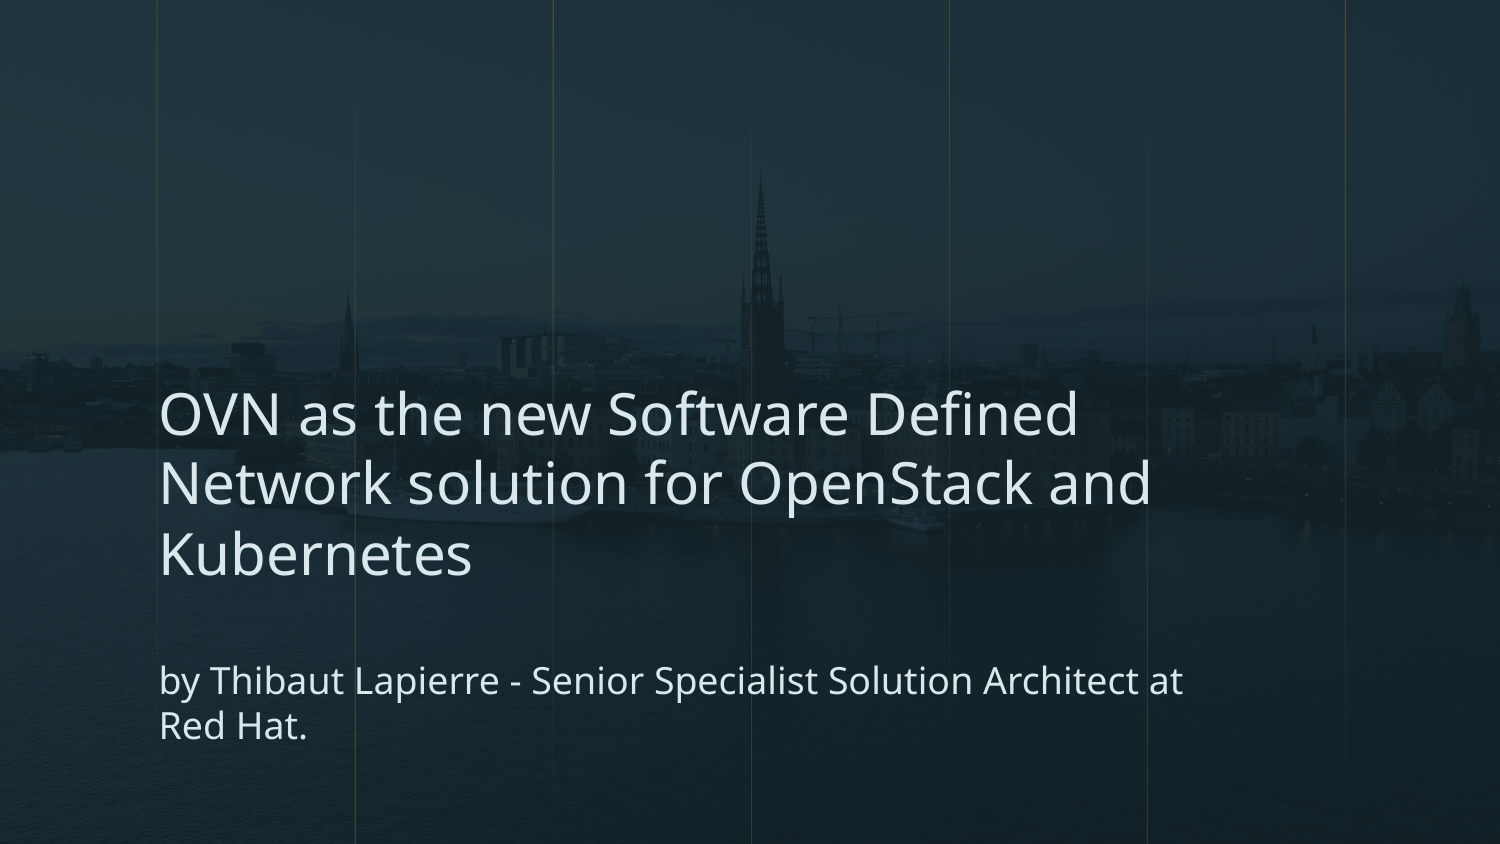

OVN as the new Software Defined Network solution for OpenStack and Kubernetes
by Thibaut Lapierre - Senior Specialist Solution Architect at Red Hat.